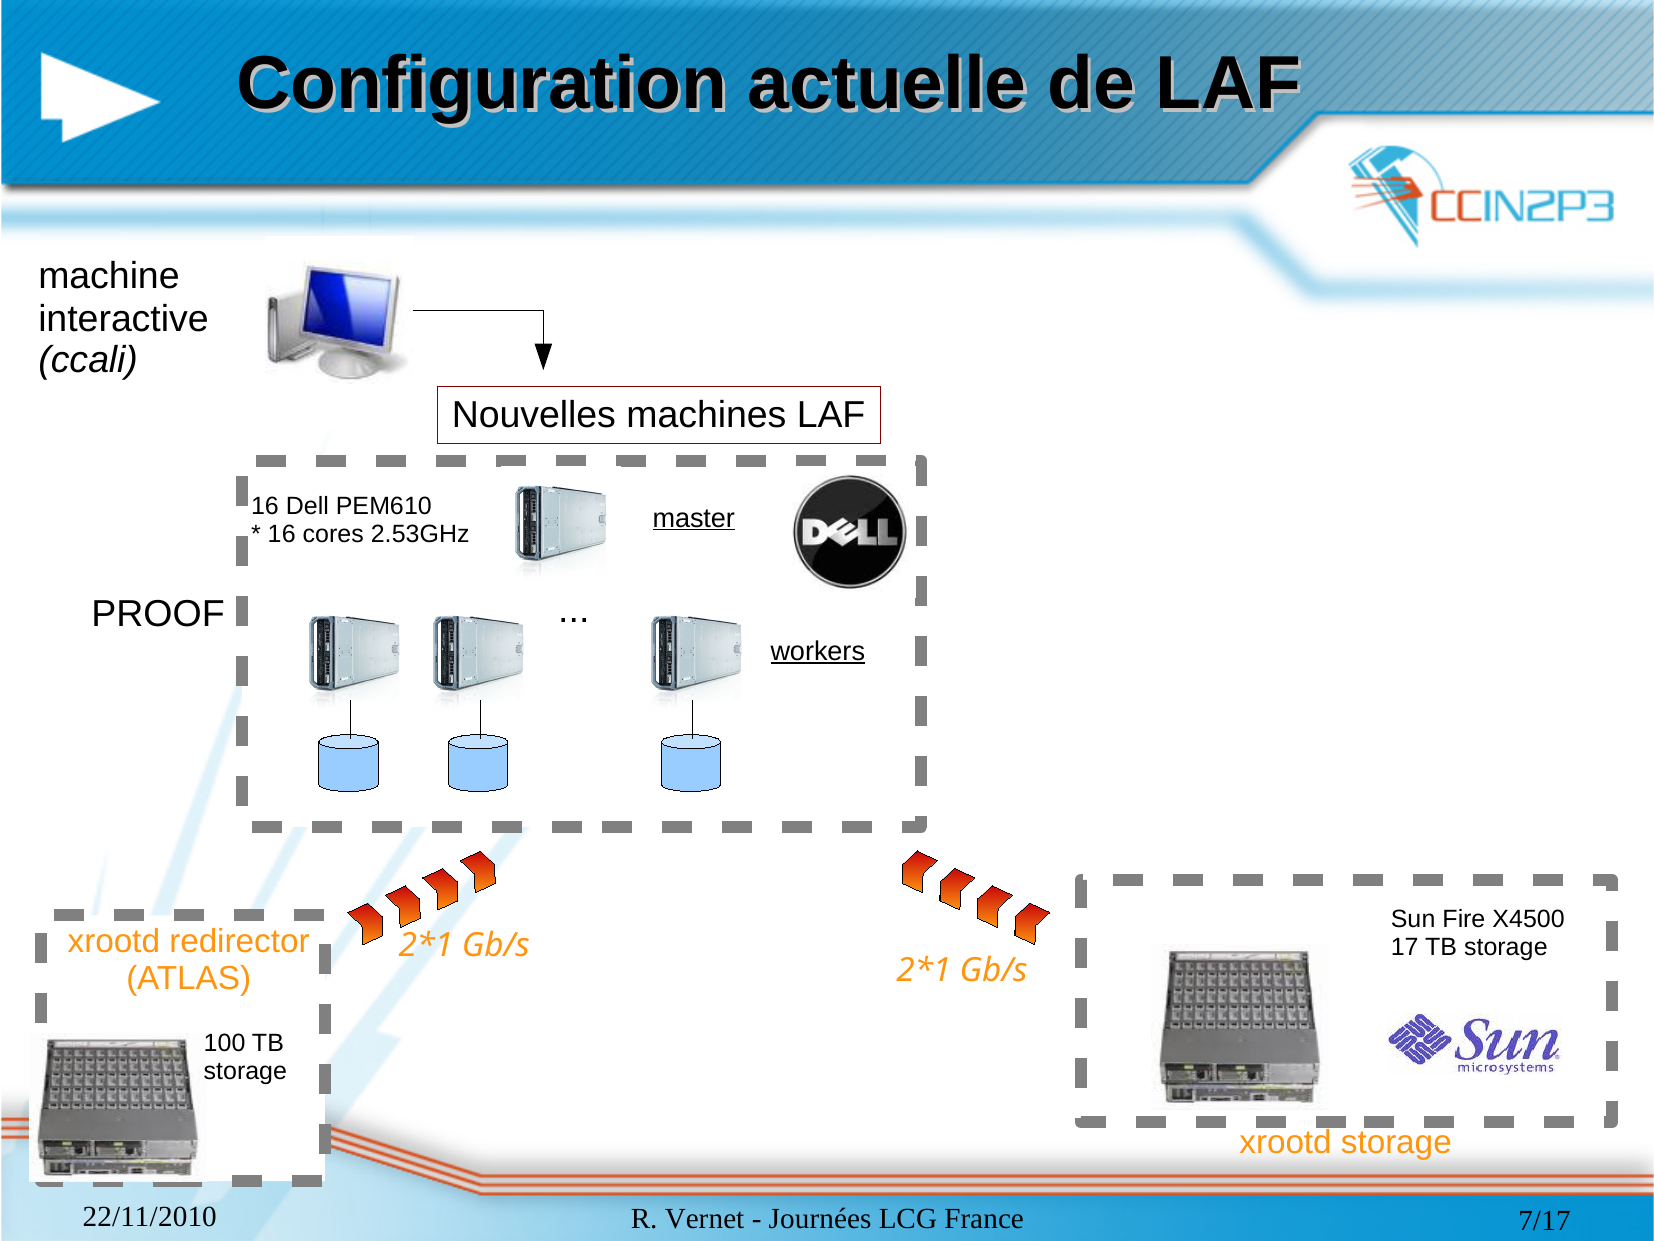

# Configuration actuelle de LAF
machine
interactive
(ccali)
PROOF
16 Dell PEM610
* 16 cores 2.53GHz
master
...
workers
Nouvelles machines LAF
PROOF
Sun Fire X4500
17 TB storage
2*1 Gb/s
xrootd redirector
(ATLAS)
2*1 Gb/s
100 TB
storage
xrootd storage
22/11/2010
R. Vernet - Journées LCG France
7